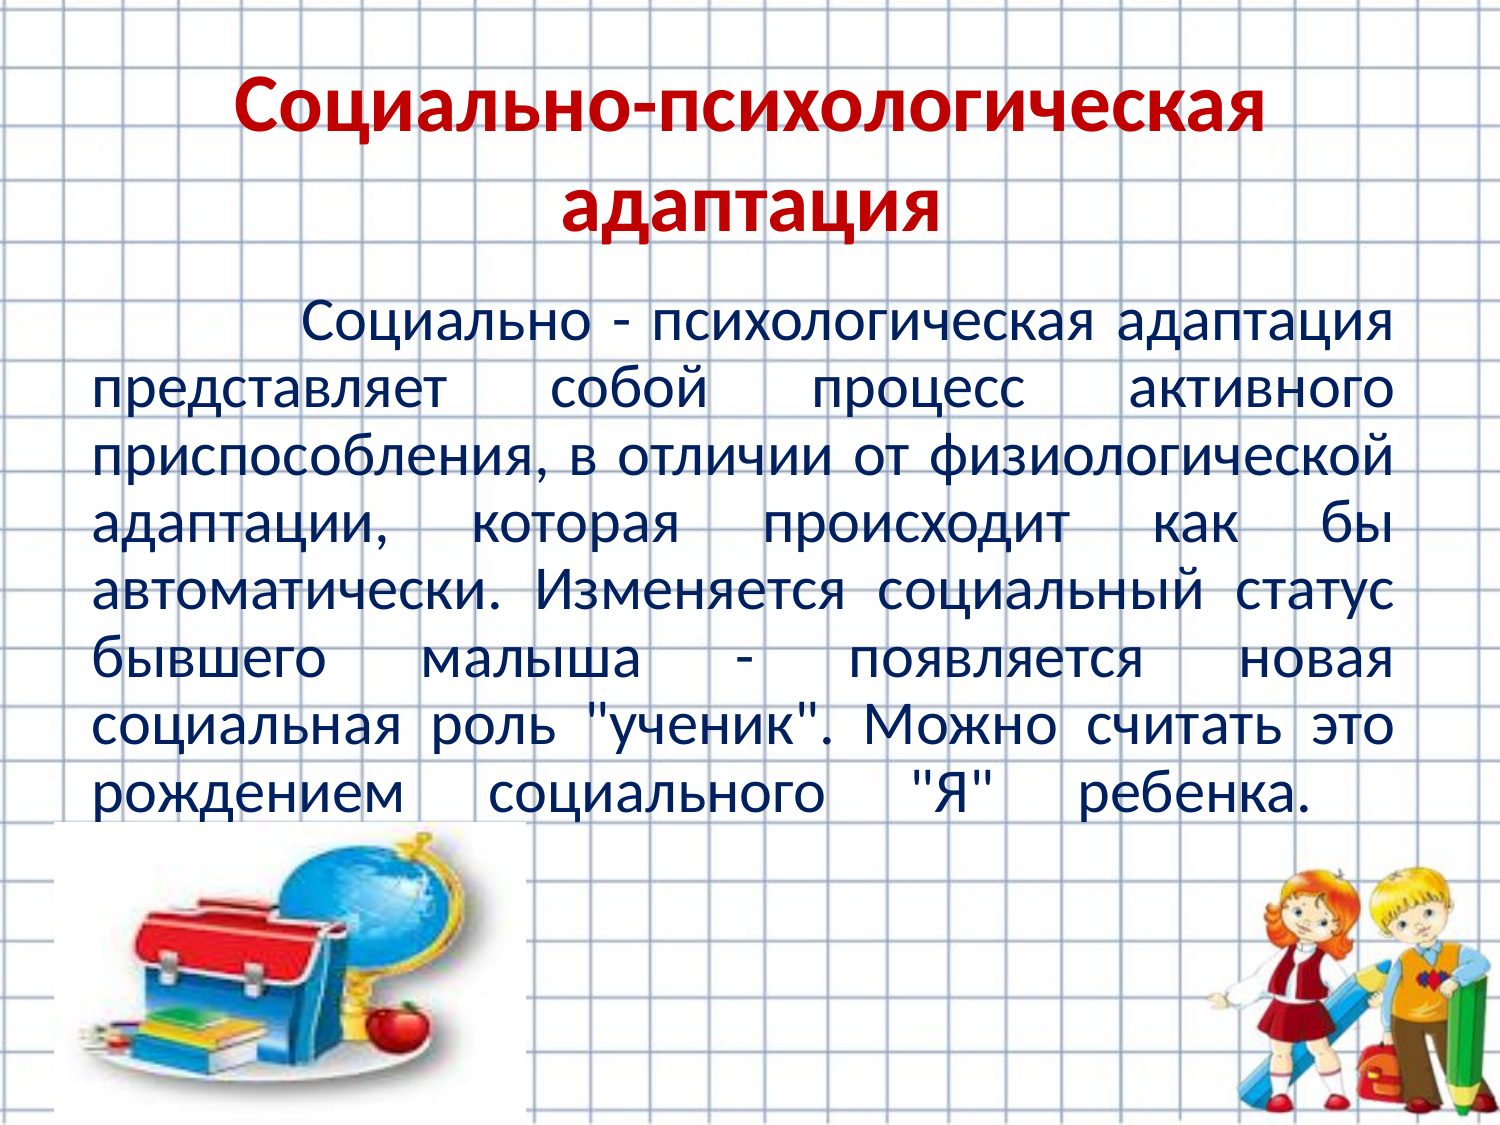

Социально-психологическая адаптация
# Социально - психологическая адаптация представляет собой процесс активного приспособления, в отличии от физиологической адаптации, которая происходит как бы автоматически. Изменяется социальный статус бывшего малыша - появляется новая социальная роль "ученик". Можно считать это рождением социального "Я" ребенка.